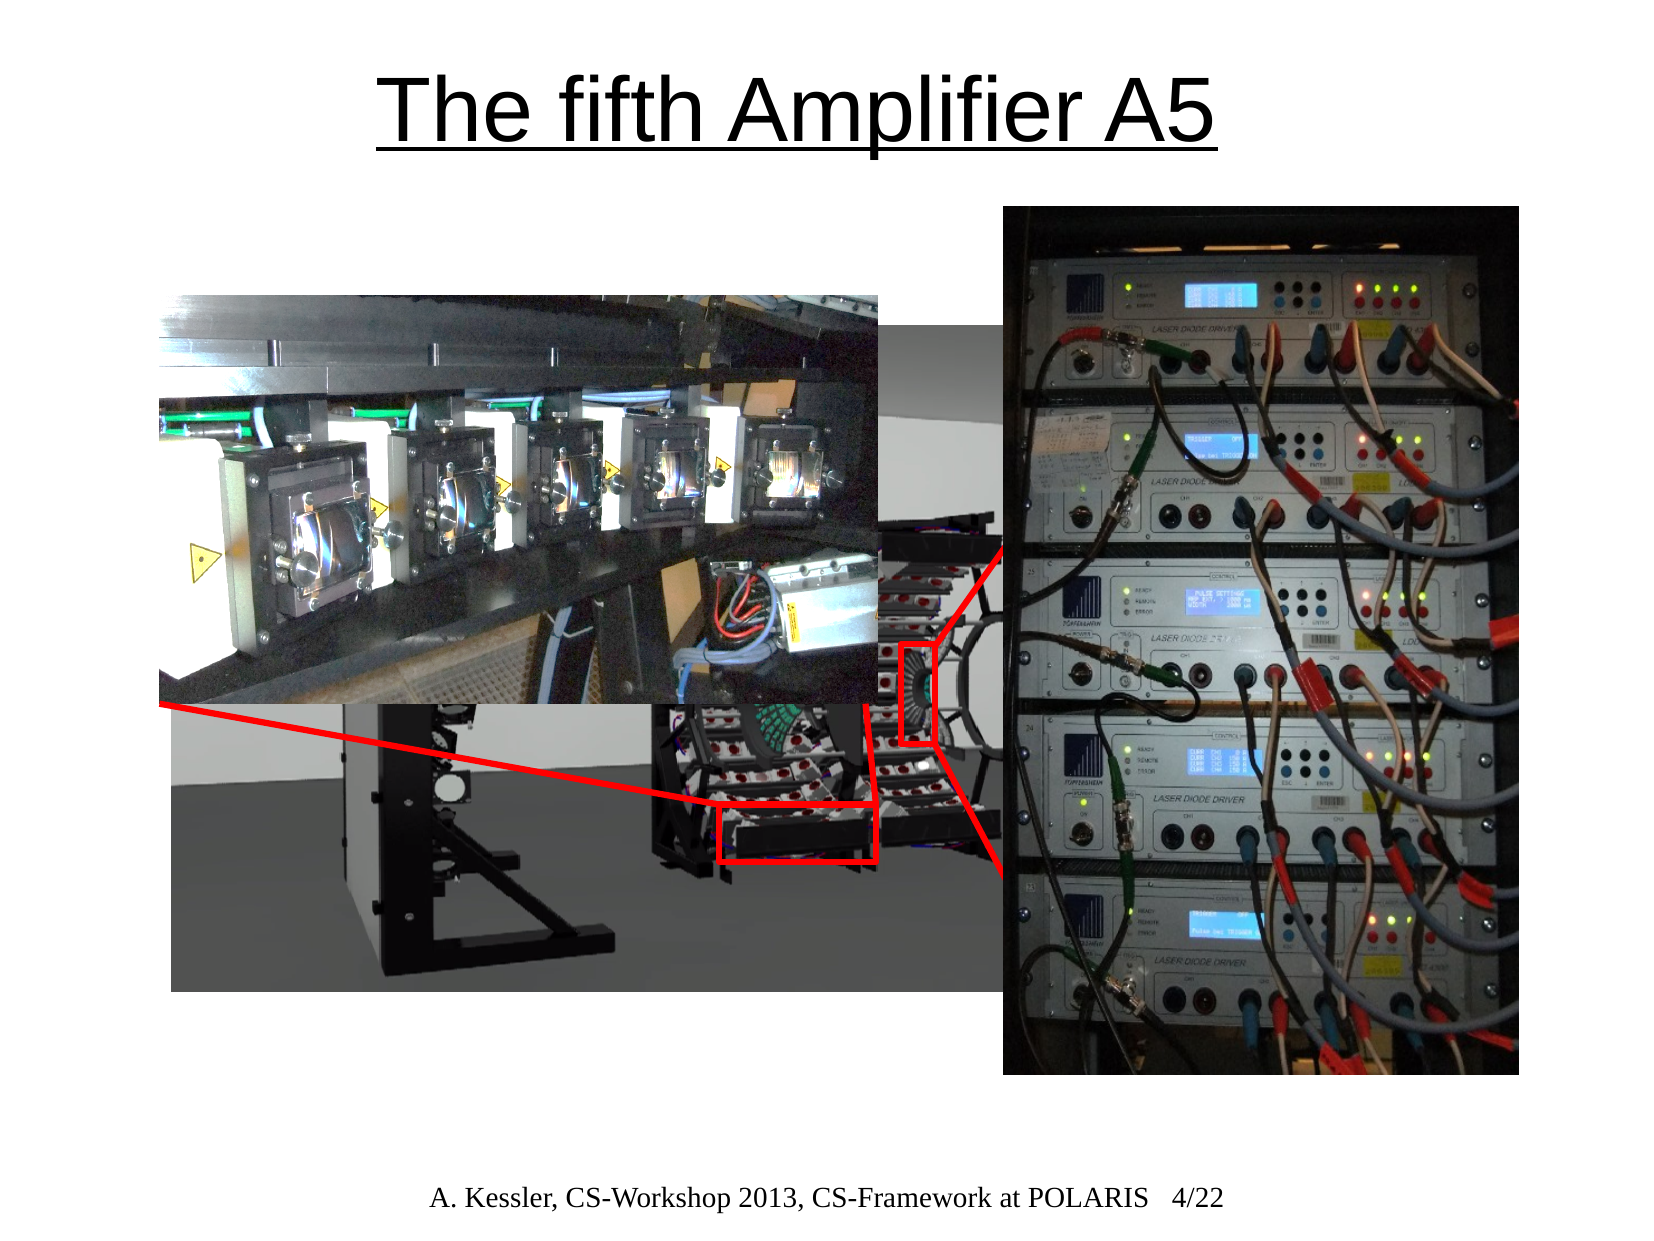

# The fifth Amplifier A5
A. Kessler, CS-Workshop 2013, CS-Framework at POLARIS